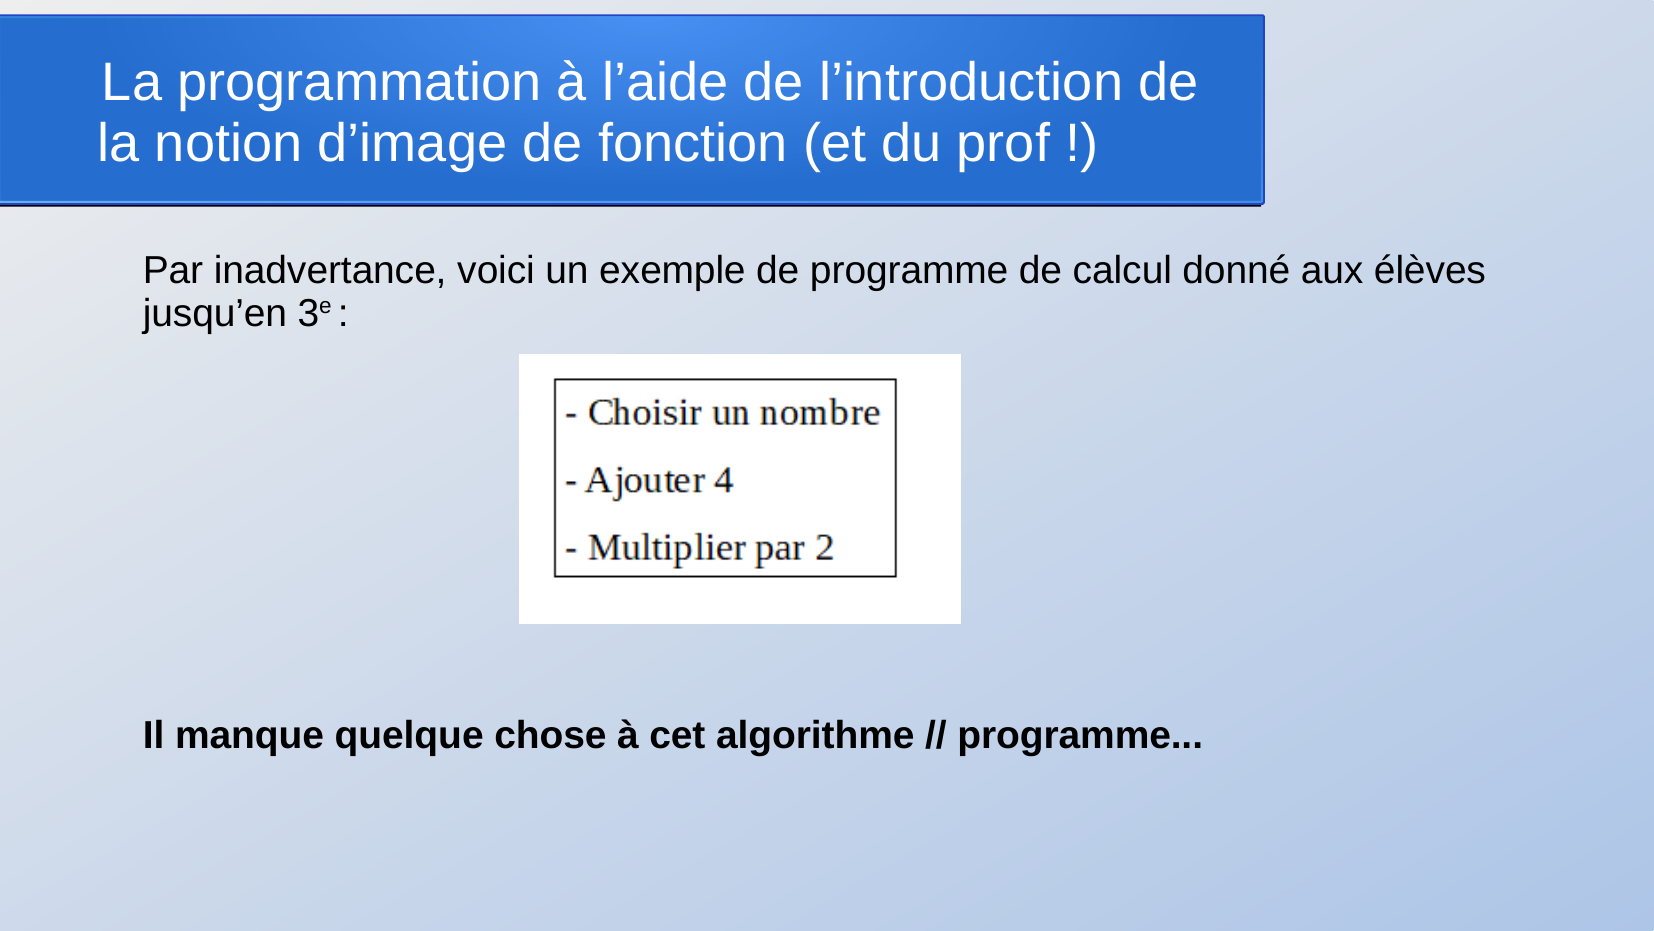

# La programmation à l’aide de l’introduction de la notion d’image de fonction (et du prof !)
Par inadvertance, voici un exemple de programme de calcul donné aux élèves jusqu’en 3e :
Il manque quelque chose à cet algorithme // programme...